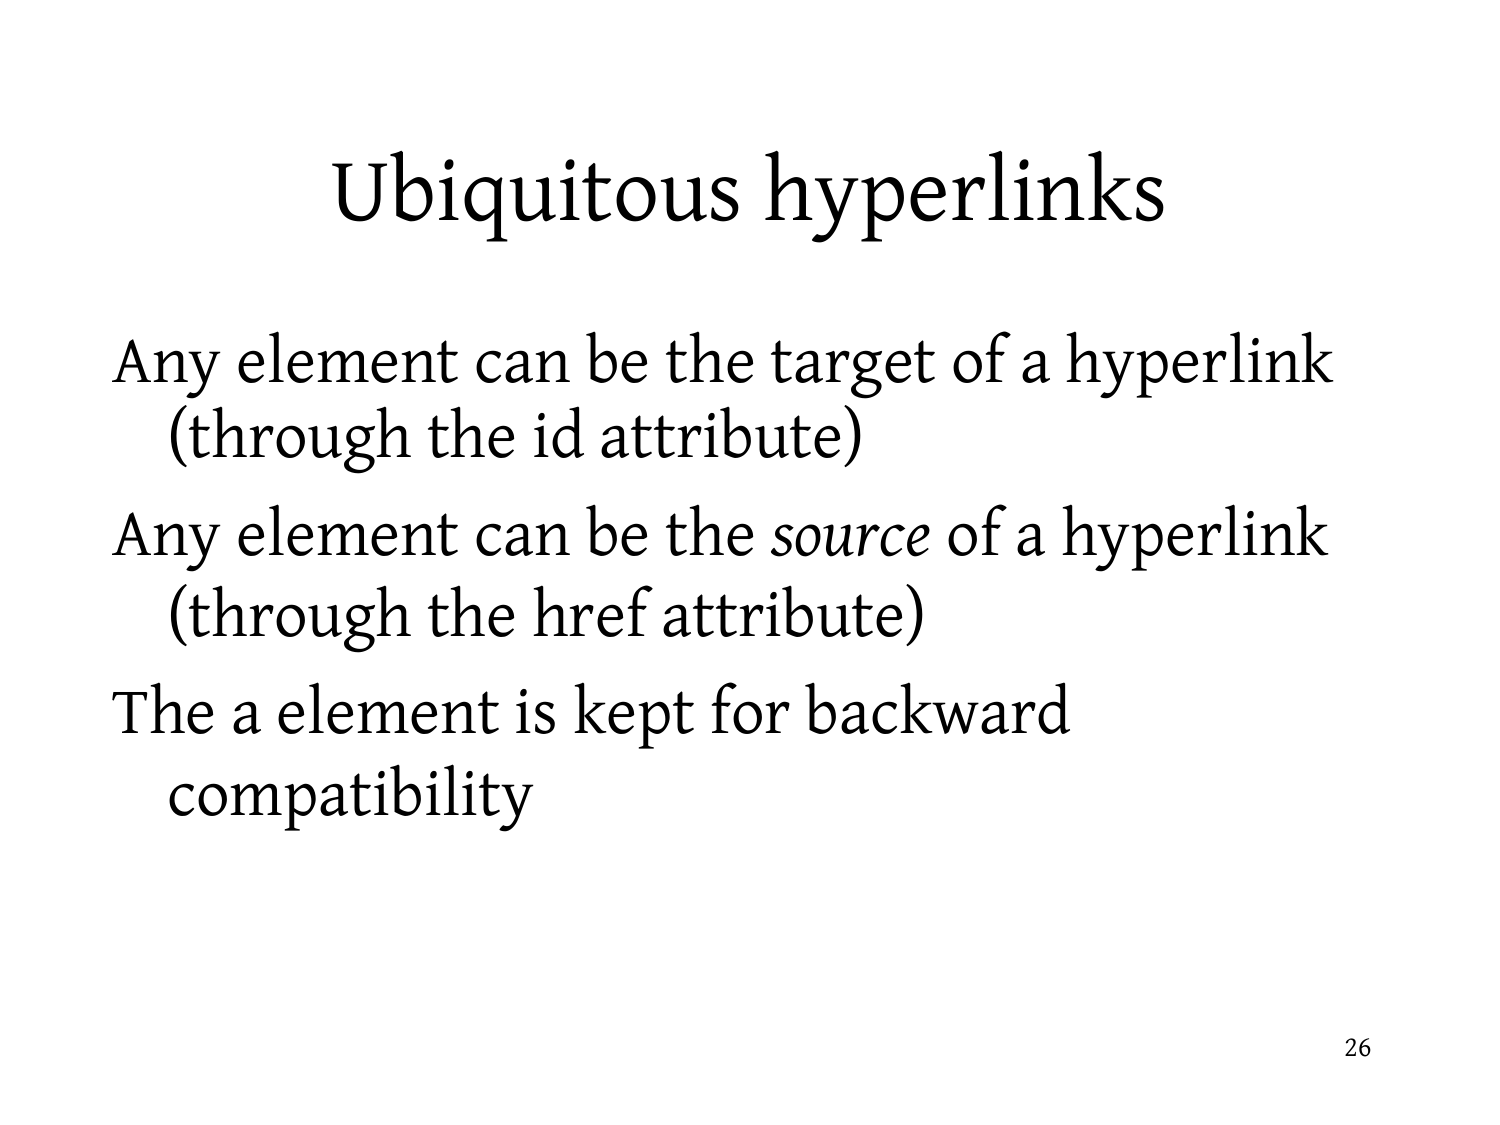

# Ubiquitous hyperlinks
Any element can be the target of a hyperlink (through the id attribute)
Any element can be the source of a hyperlink (through the href attribute)
The a element is kept for backward compatibility